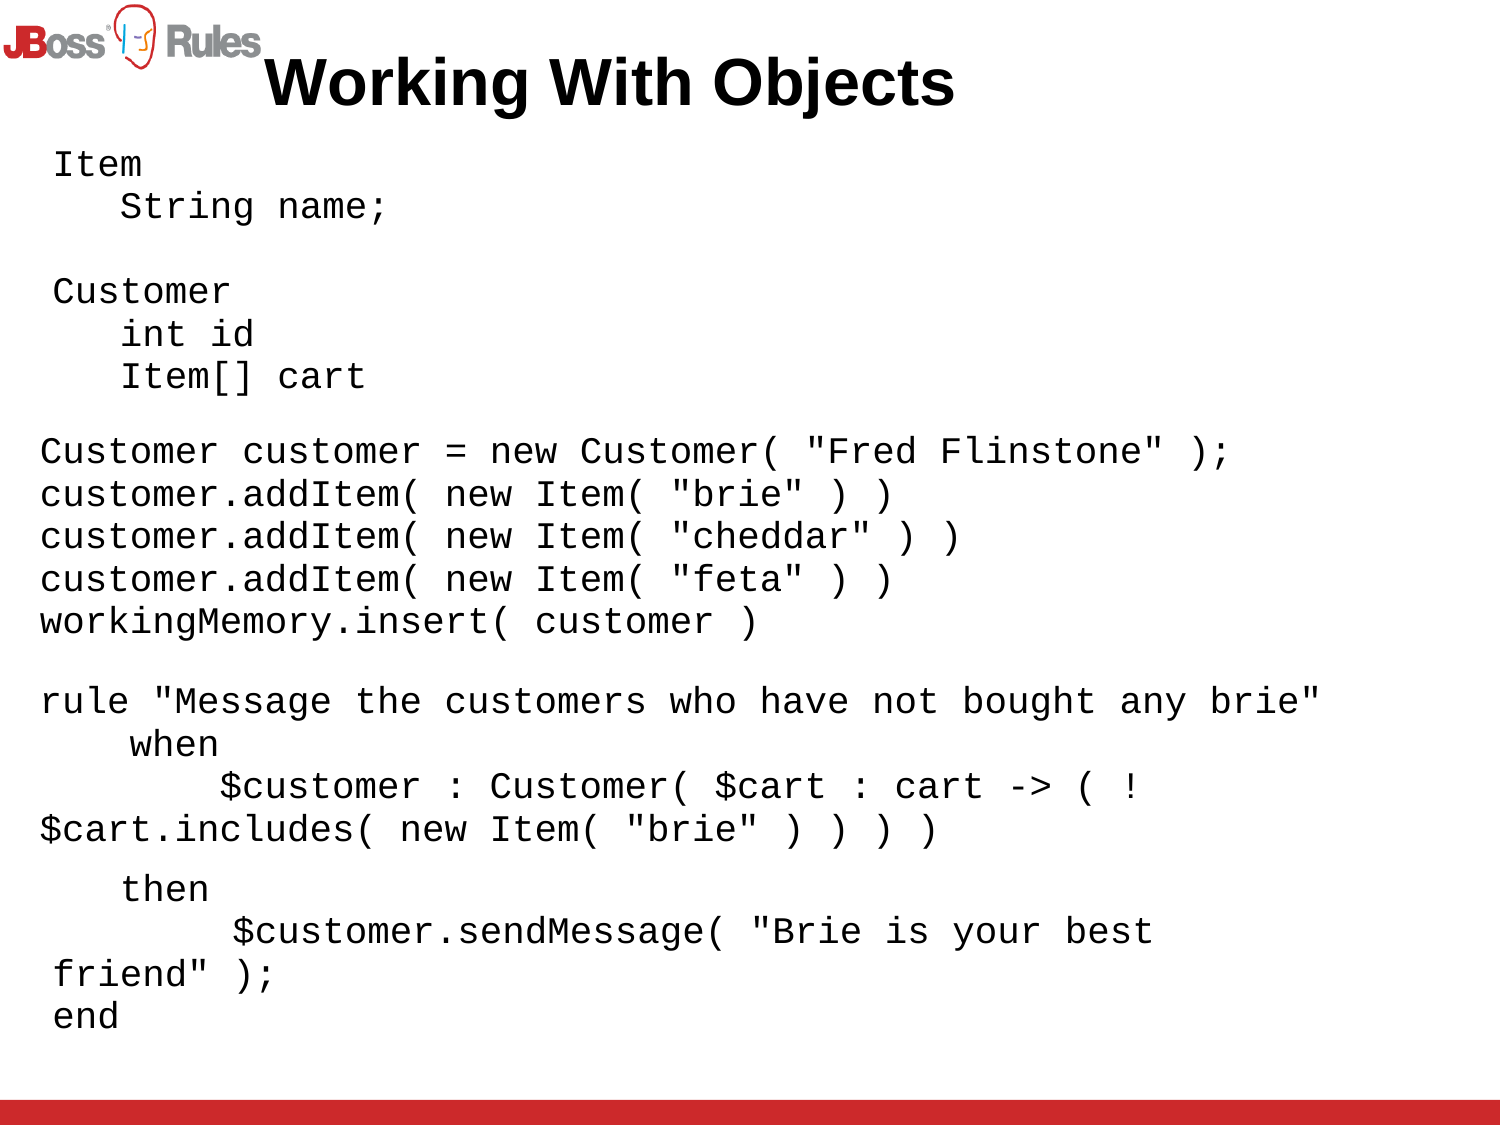

# Working With Objects
Item
 String name;
Customer
 int id
 Item[] cart
Customer customer = new Customer( "Fred Flinstone" );
customer.addItem( new Item( "brie" ) )
customer.addItem( new Item( "cheddar" ) )
customer.addItem( new Item( "feta" ) )
workingMemory.insert( customer )
rule "Message the customers who have not bought any brie"
 when
 $customer : Customer( $cart : cart -> ( ! $cart.includes( new Item( "brie" ) ) ) )
 then
 $customer.sendMessage( "Brie is your best friend" );
end